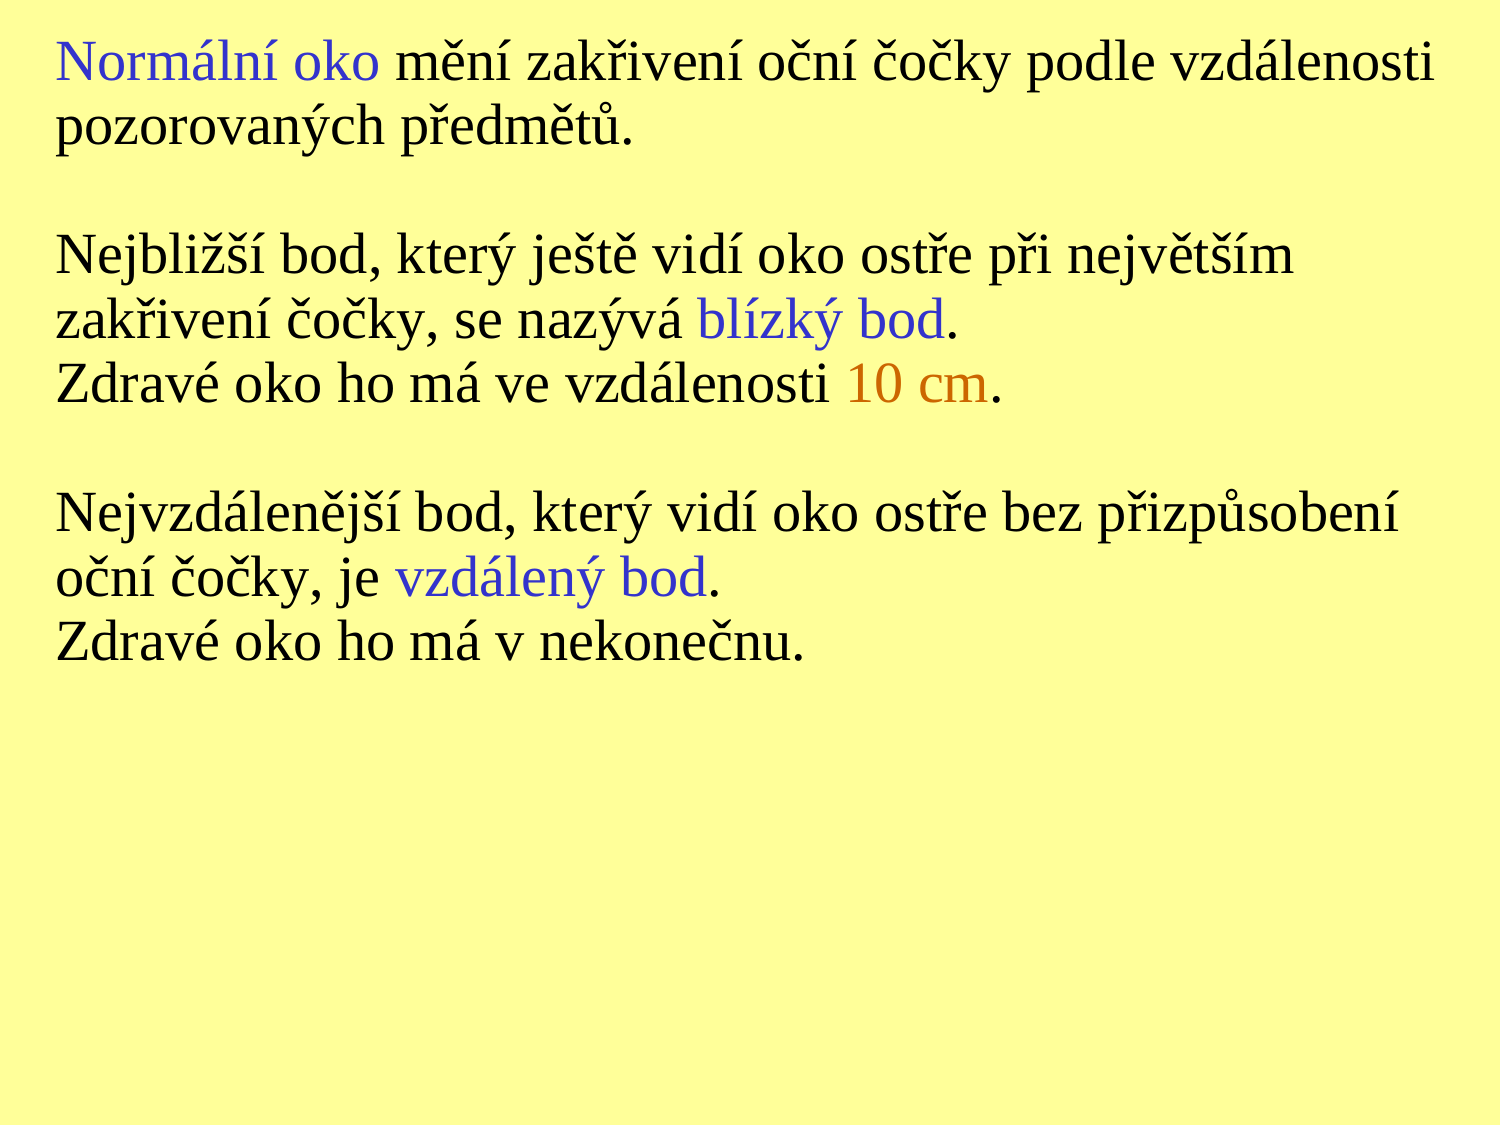

Normální oko mění zakřivení oční čočky podle vzdálenosti
pozorovaných předmětů.
Nejbližší bod, který ještě vidí oko ostře při největším
zakřivení čočky, se nazývá blízký bod.
Zdravé oko ho má ve vzdálenosti 10 cm.
Nejvzdálenější bod, který vidí oko ostře bez přizpůsobení
oční čočky, je vzdálený bod.
Zdravé oko ho má v nekonečnu.